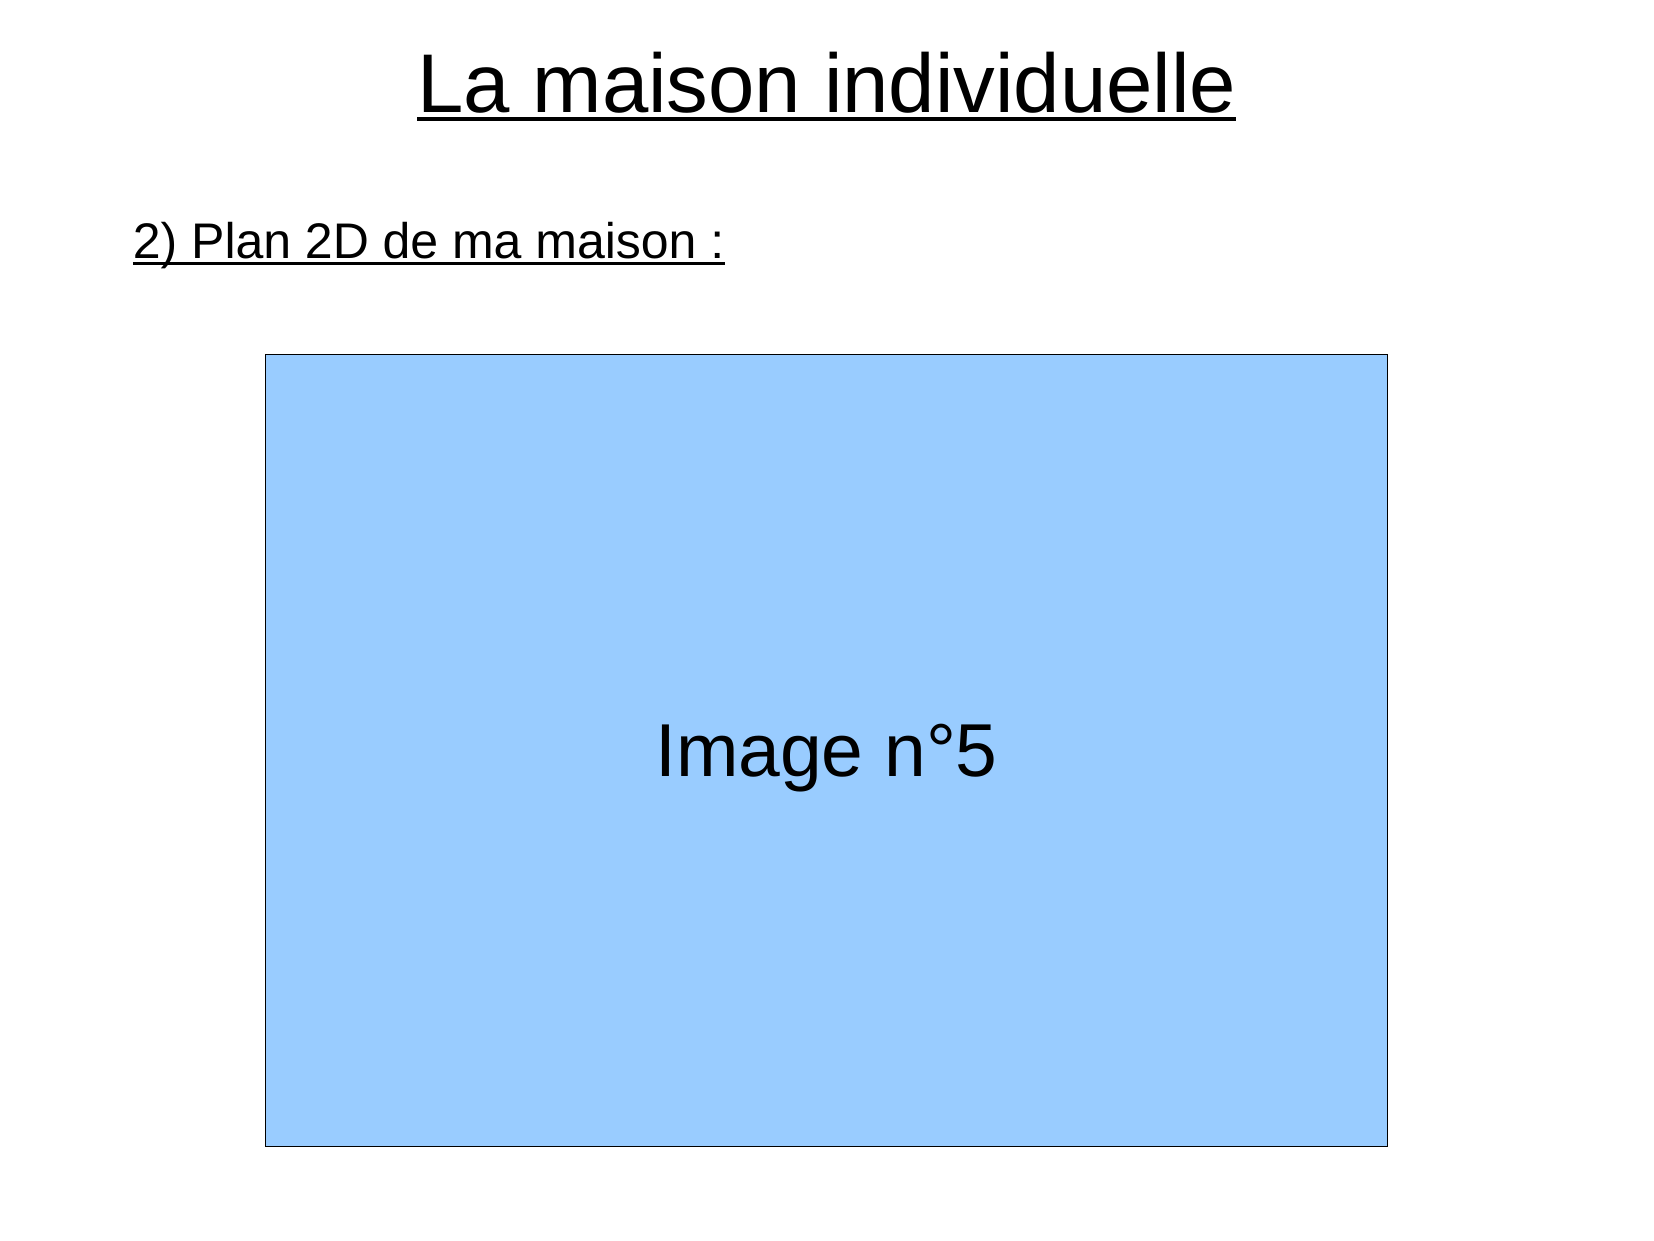

La maison individuelle
2) Plan 2D de ma maison :
Image n°5